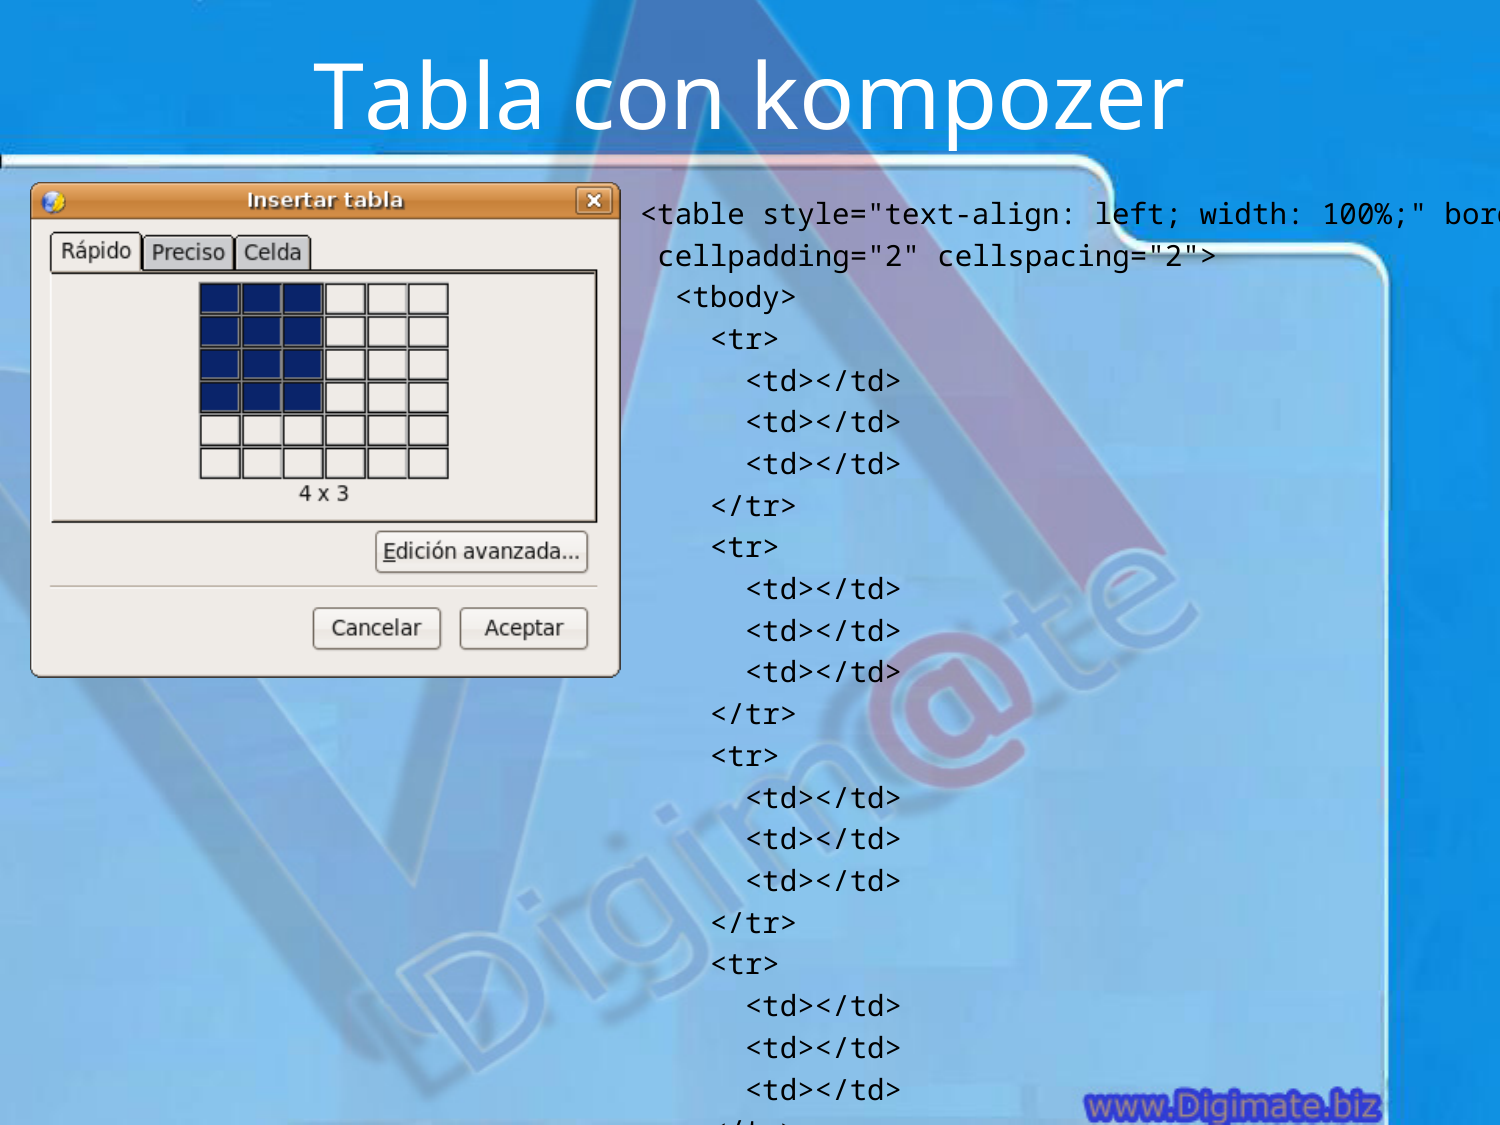

# Tabla con kompozer
<table style="text-align: left; width: 100%;" border="1"
 cellpadding="2" cellspacing="2">
 <tbody>
 <tr>
 <td></td>
 <td></td>
 <td></td>
 </tr>
 <tr>
 <td></td>
 <td></td>
 <td></td>
 </tr>
 <tr>
 <td></td>
 <td></td>
 <td></td>
 </tr>
 <tr>
 <td></td>
 <td></td>
 <td></td>
 </tr>
 </tbody>
</table>